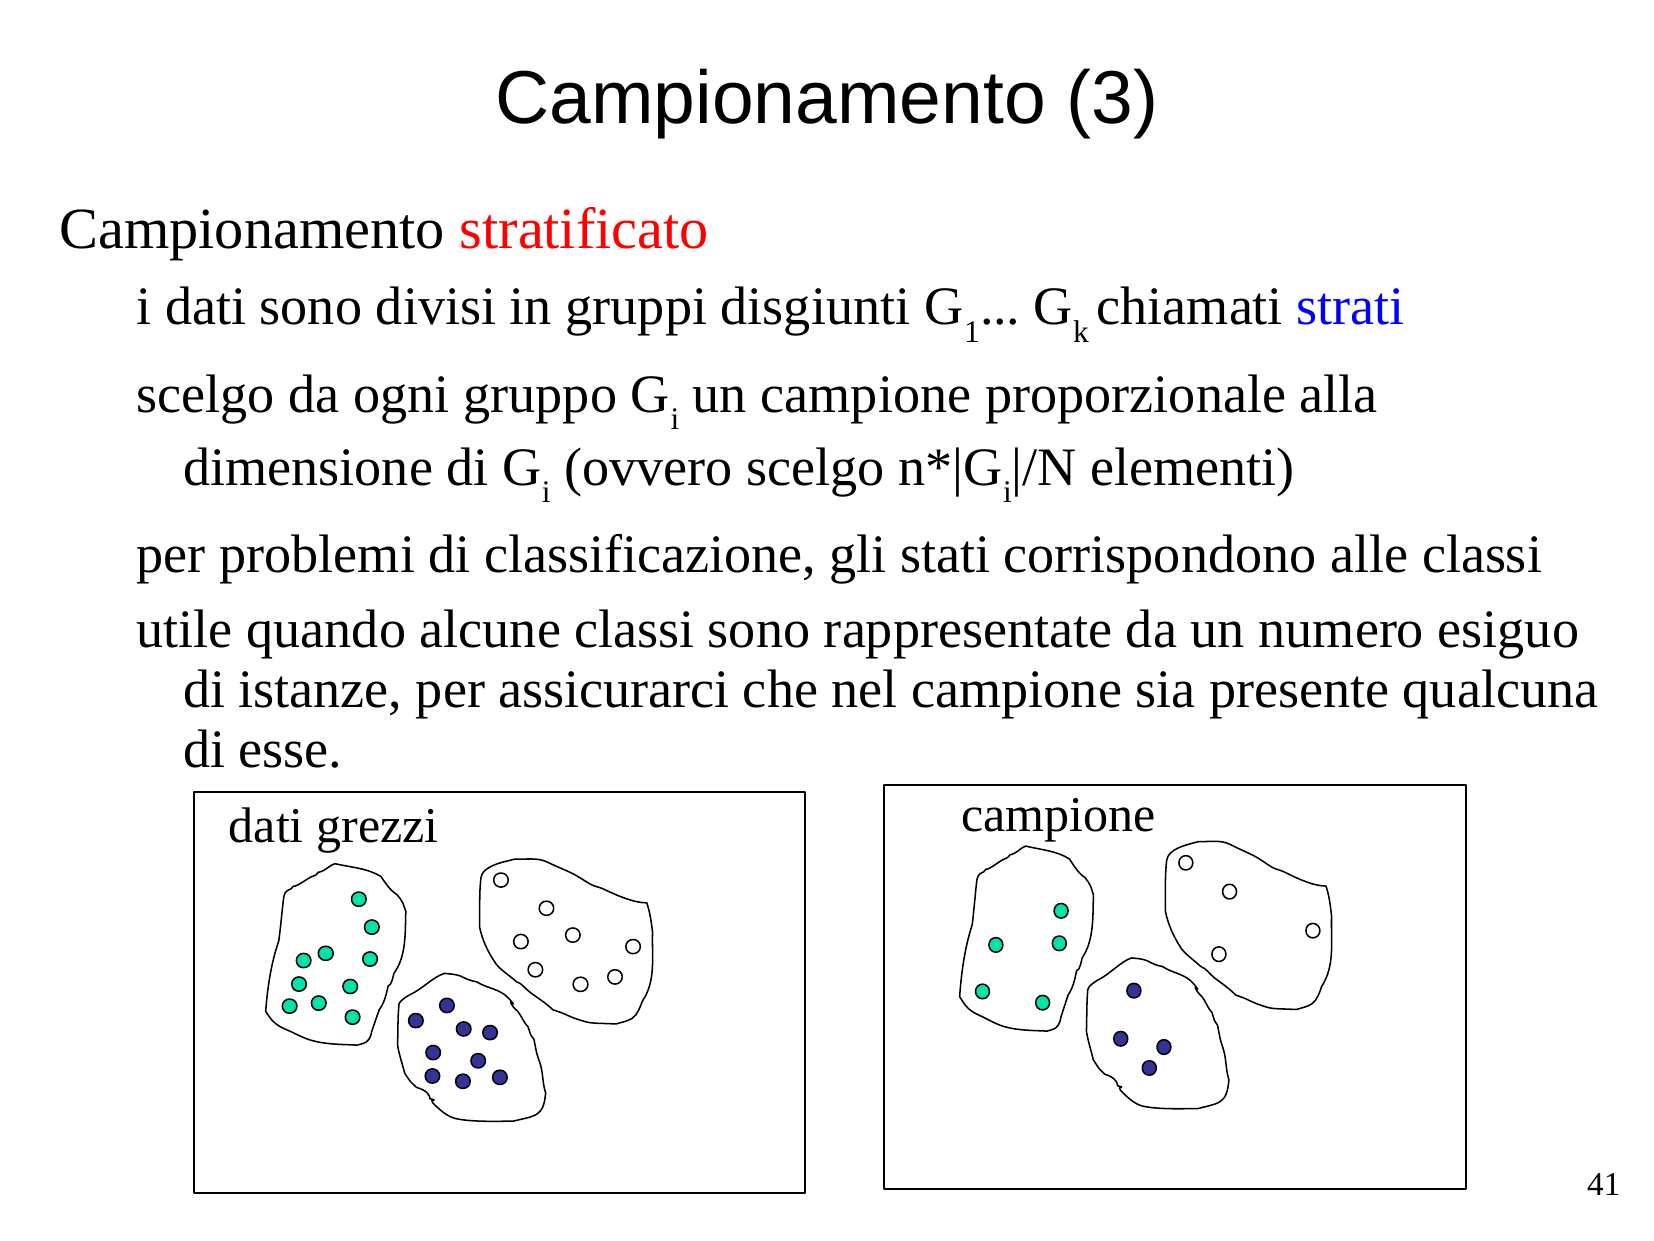

# Campionamento (3)
Campionamento stratificato
i dati sono divisi in gruppi disgiunti G1... Gk chiamati strati
scelgo da ogni gruppo Gi un campione proporzionale alla dimensione di Gi (ovvero scelgo n*|Gi|/N elementi)
per problemi di classificazione, gli stati corrispondono alle classi
utile quando alcune classi sono rappresentate da un numero esiguo di istanze, per assicurarci che nel campione sia presente qualcuna di esse.
campione
dati grezzi